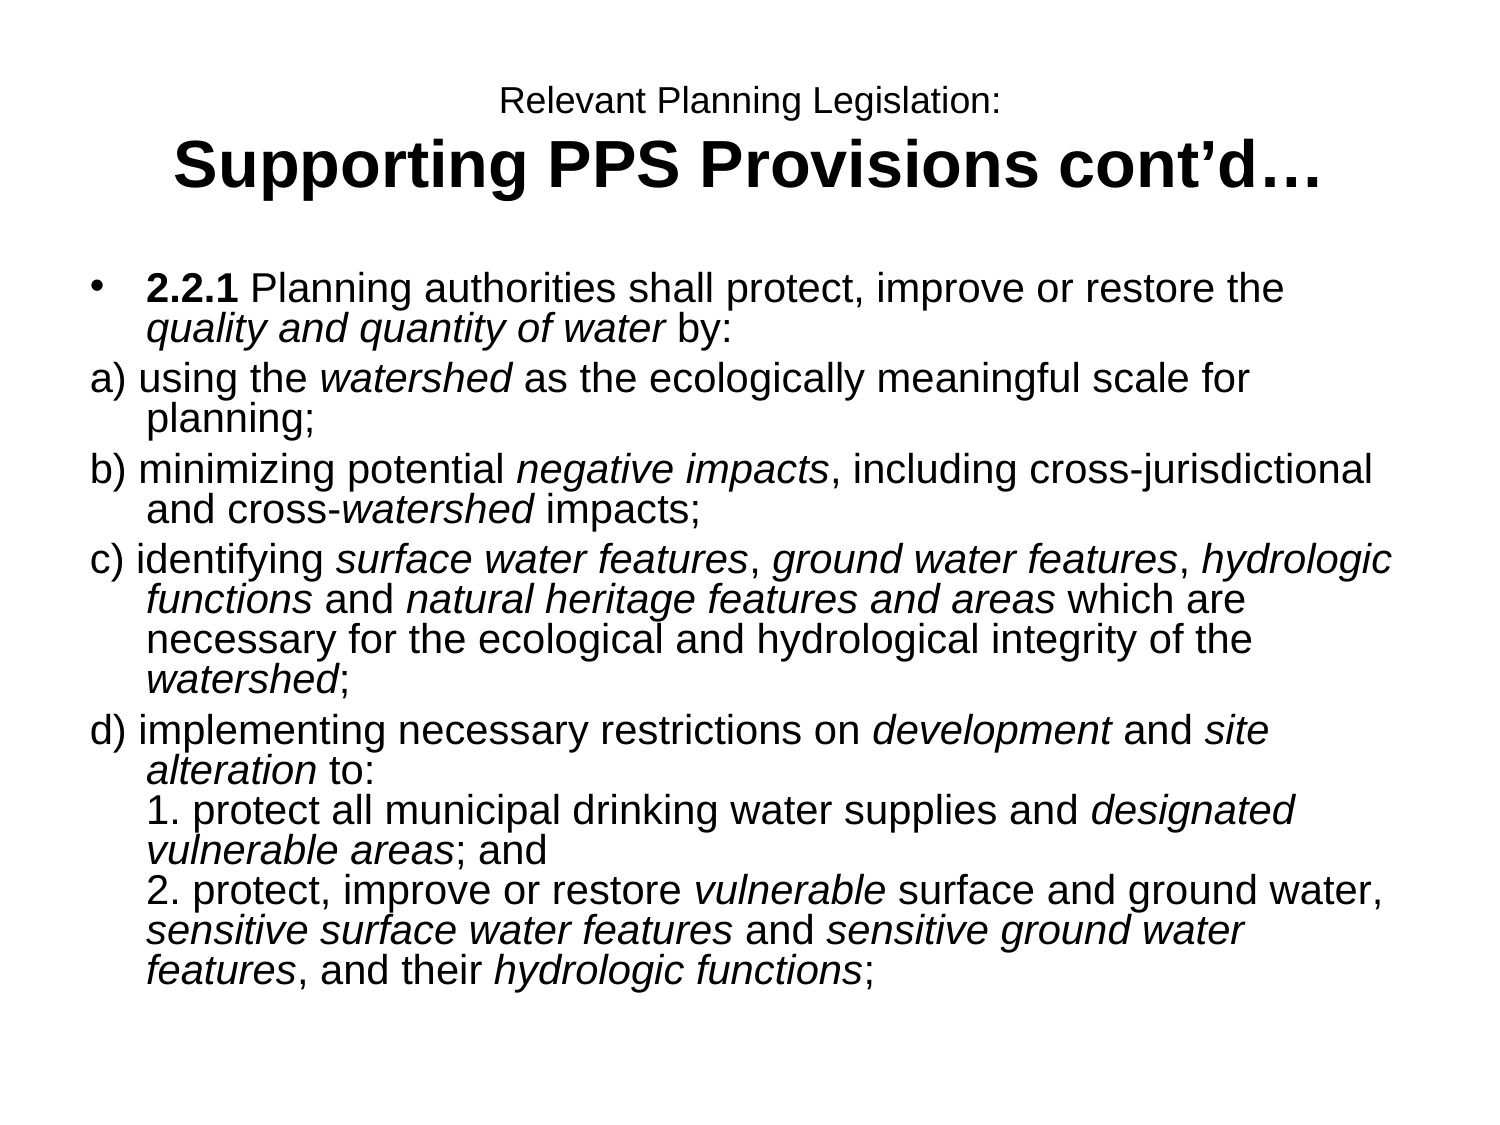

# Relevant Planning Legislation: Supporting PPS Provisions cont’d…
2.2.1 Planning authorities shall protect, improve or restore the quality and quantity of water by:
a) using the watershed as the ecologically meaningful scale for planning;
b) minimizing potential negative impacts, including cross-jurisdictional and cross-watershed impacts;
c) identifying surface water features, ground water features, hydrologic functions and natural heritage features and areas which are necessary for the ecological and hydrological integrity of the watershed;
d) implementing necessary restrictions on development and site alteration to:
1. protect all municipal drinking water supplies and designated vulnerable areas; and
2. protect, improve or restore vulnerable surface and ground water, sensitive surface water features and sensitive ground water features, and their hydrologic functions;